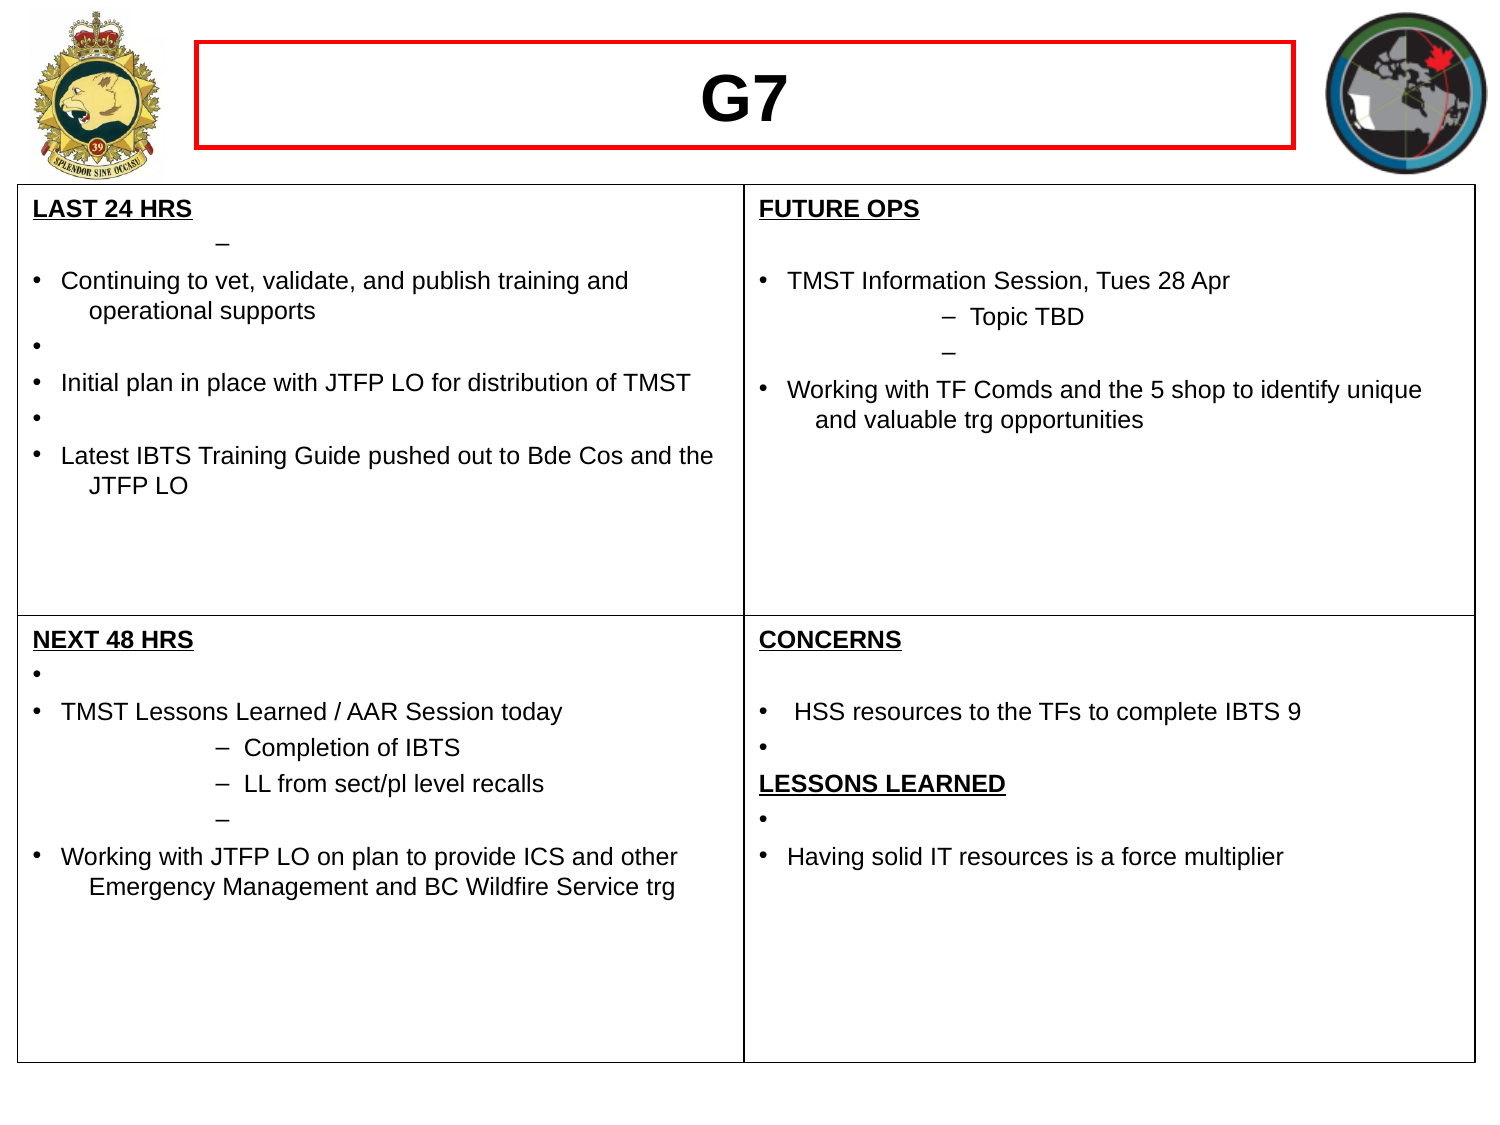

# G7
LAST 24 HRS
Continuing to vet, validate, and publish training and operational supports
Initial plan in place with JTFP LO for distribution of TMST
Latest IBTS Training Guide pushed out to Bde Cos and the JTFP LO
FUTURE OPS
TMST Information Session, Tues 28 Apr
Topic TBD
Working with TF Comds and the 5 shop to identify unique and valuable trg opportunities
NEXT 48 HRS
TMST Lessons Learned / AAR Session today
Completion of IBTS
LL from sect/pl level recalls
Working with JTFP LO on plan to provide ICS and other Emergency Management and BC Wildfire Service trg
CONCERNS
 HSS resources to the TFs to complete IBTS 9
LESSONS LEARNED
Having solid IT resources is a force multiplier